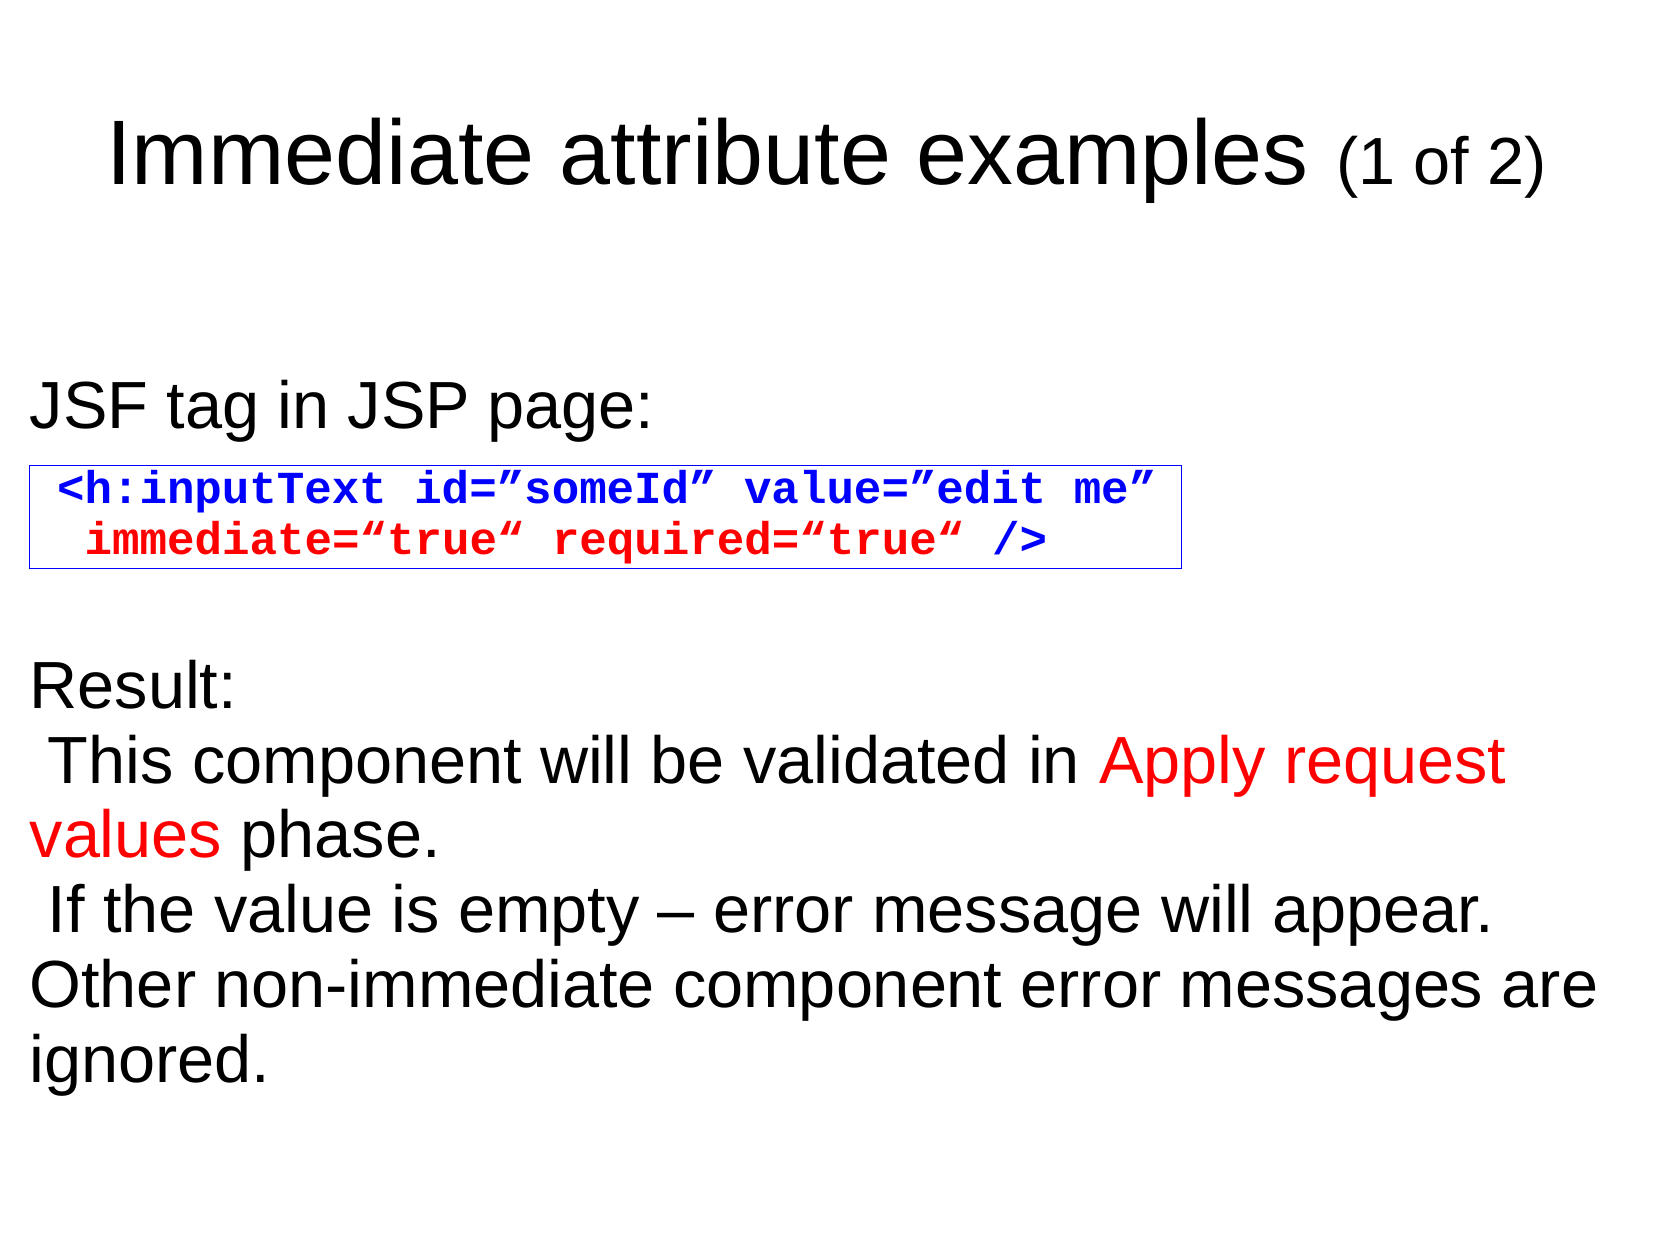

# Immediate attribute examples (1 of 2)
JSF tag in JSP page:
 <h:inputText id=”someId” value=”edit me”
 immediate=“true“ required=“true“ />
Result:
 This component will be validated in Apply request values phase.
 If the value is empty – error message will appear. Other non-immediate component error messages are ignored.